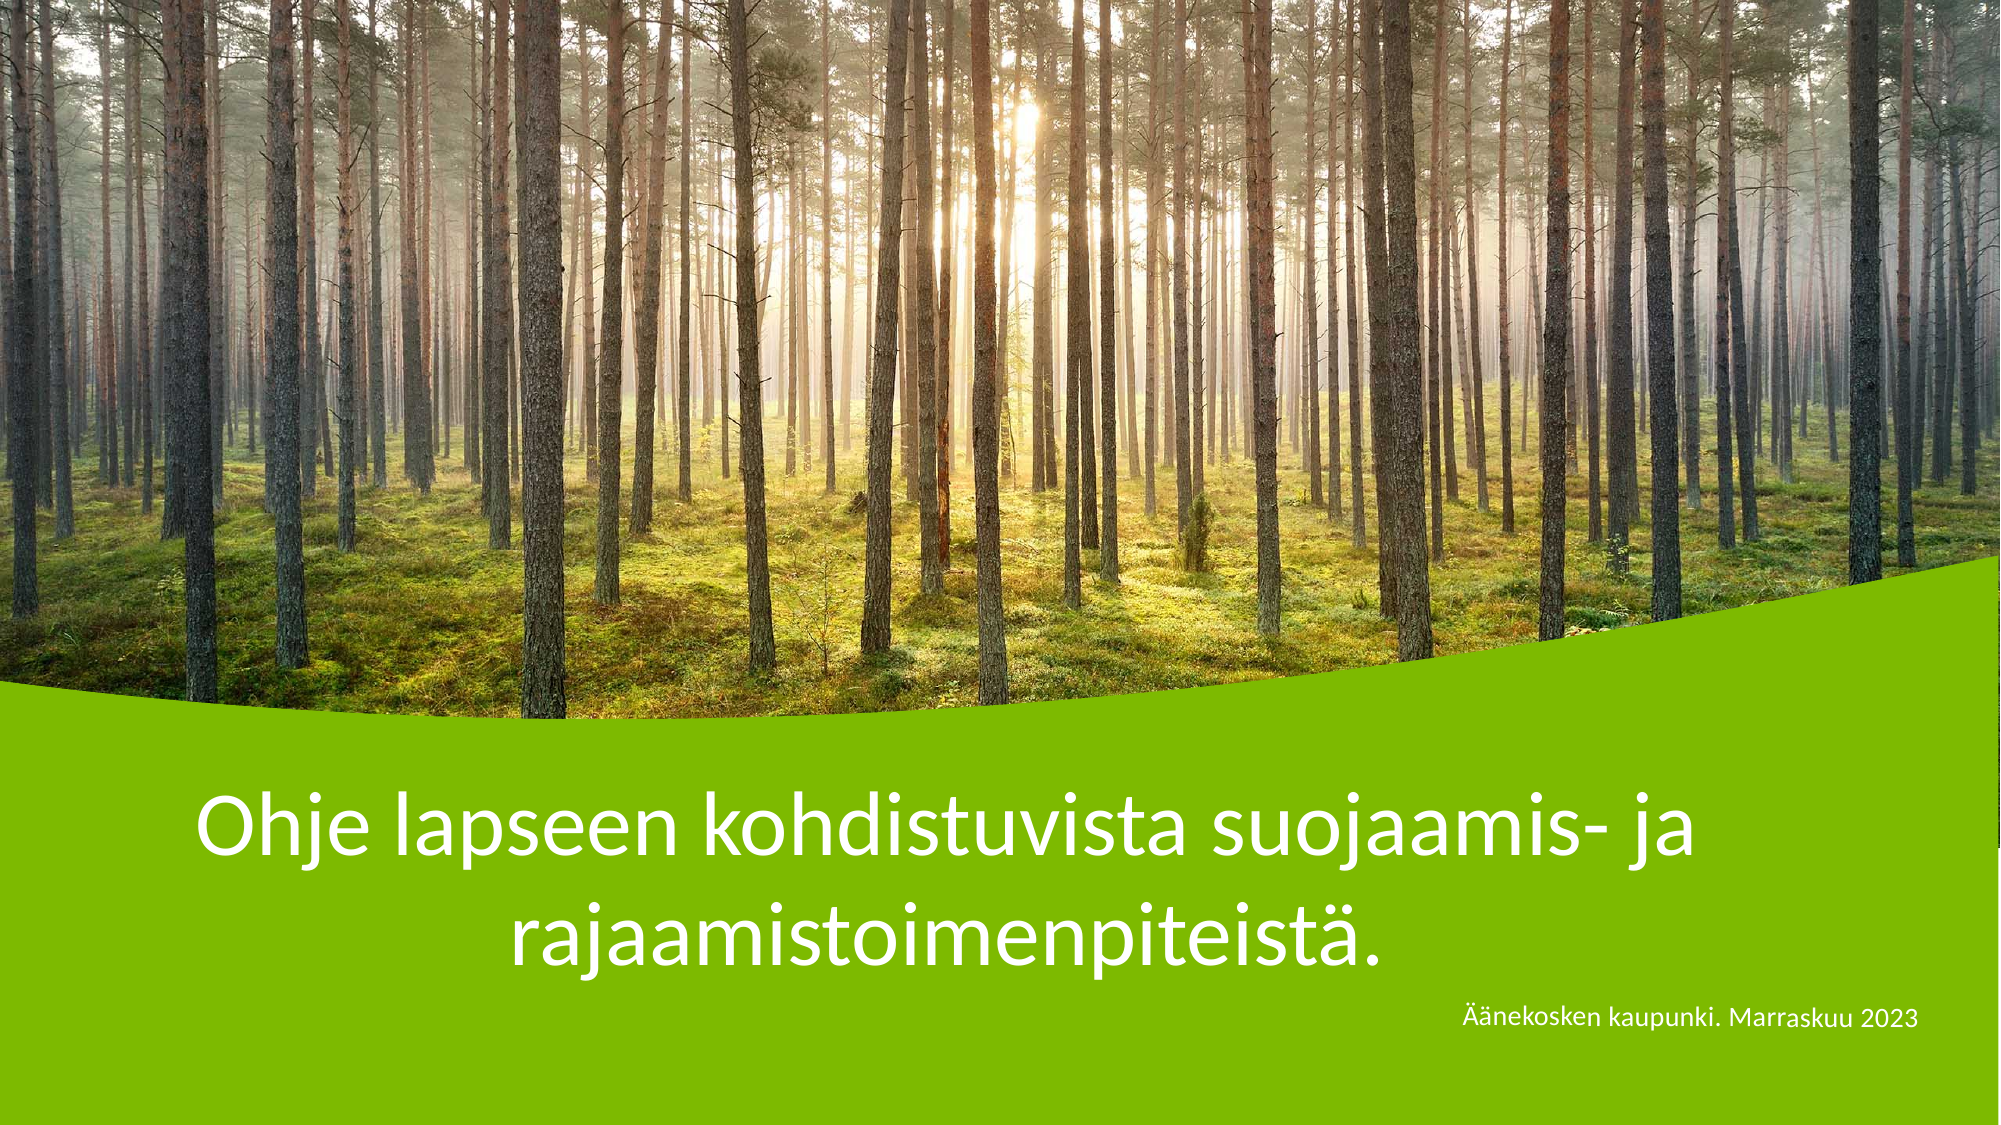

Ohje lapseen kohdistuvista suojaamis- ja rajaamistoimenpiteistä.
Äänekosken kaupunki. Marraskuu 2023